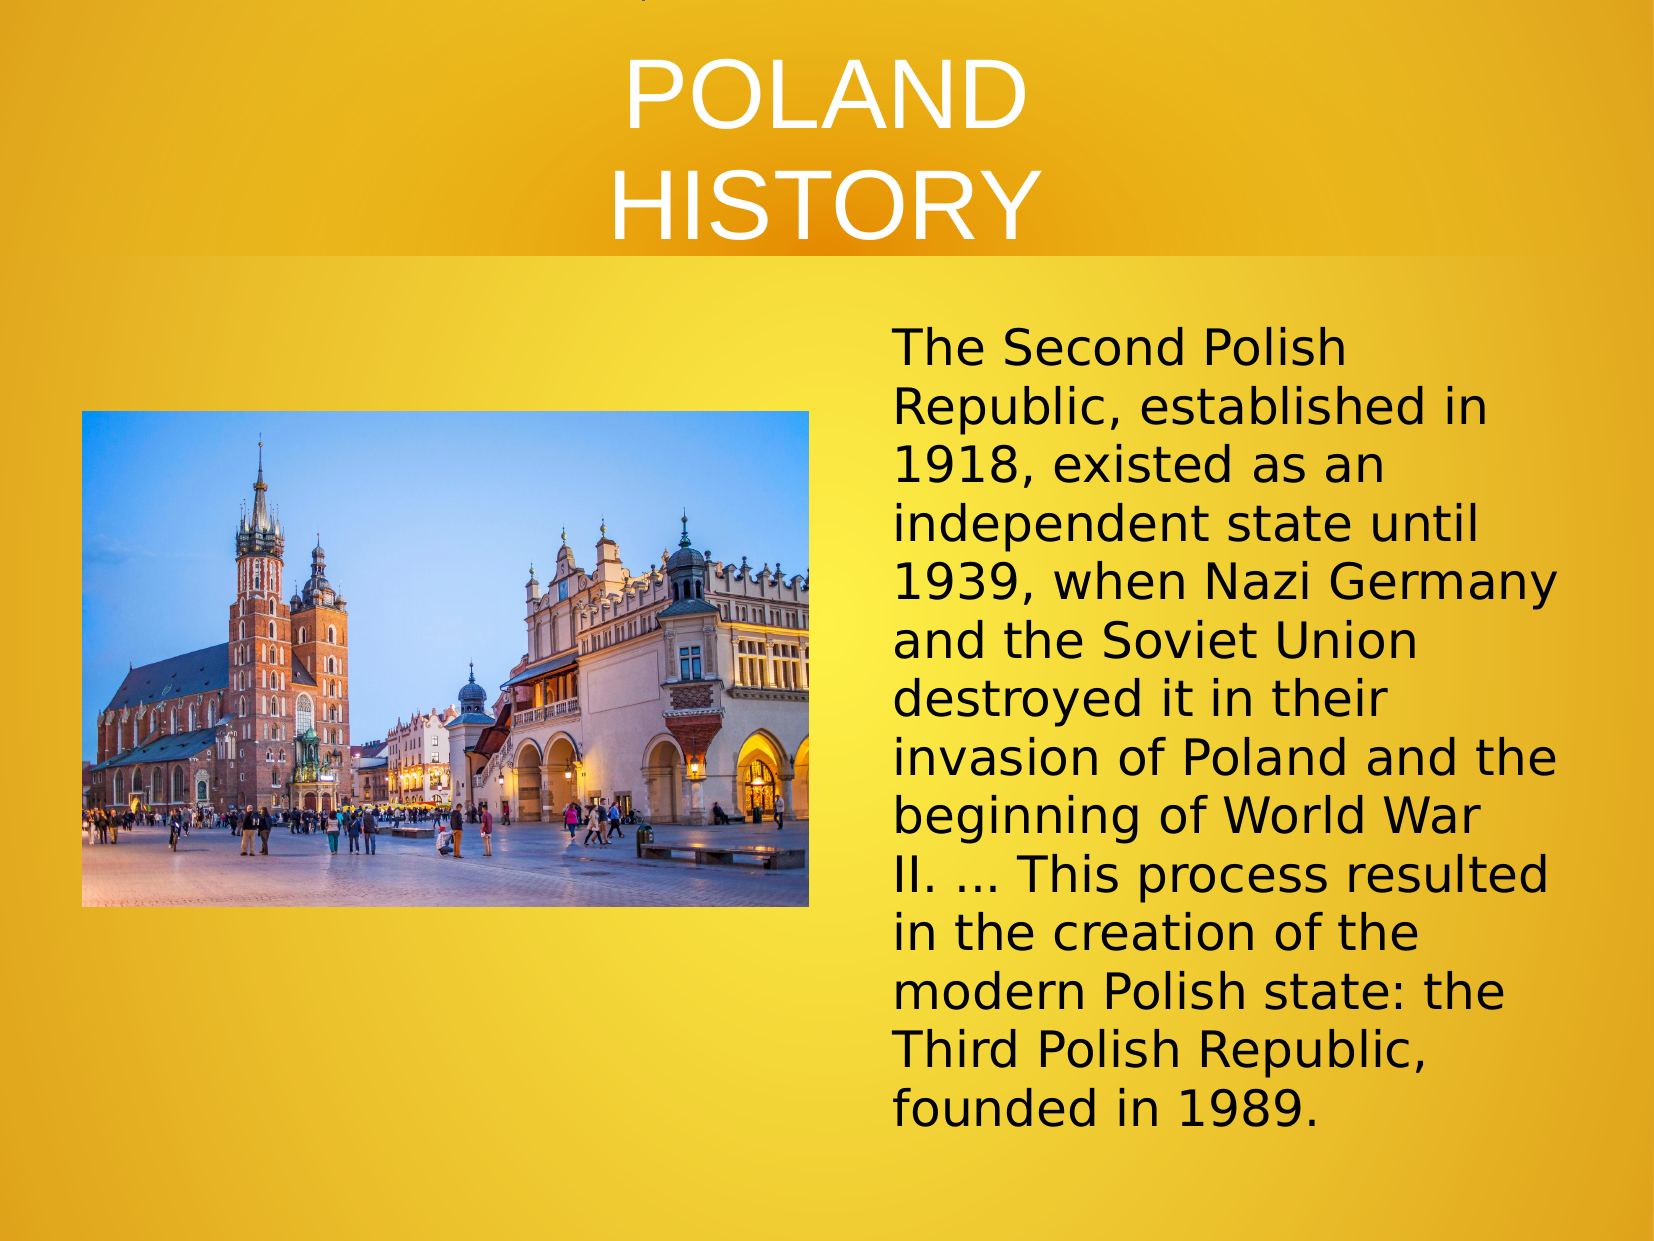

# POLAND HISTORY
The Second Polish Republic, established in 1918, existed as an independent state until 1939, when Nazi Germany and the Soviet Union destroyed it in their invasion of Poland and the beginning of World War II. ... This process resulted in the creation of the modern Polish state: the Third Polish Republic, founded in 1989.